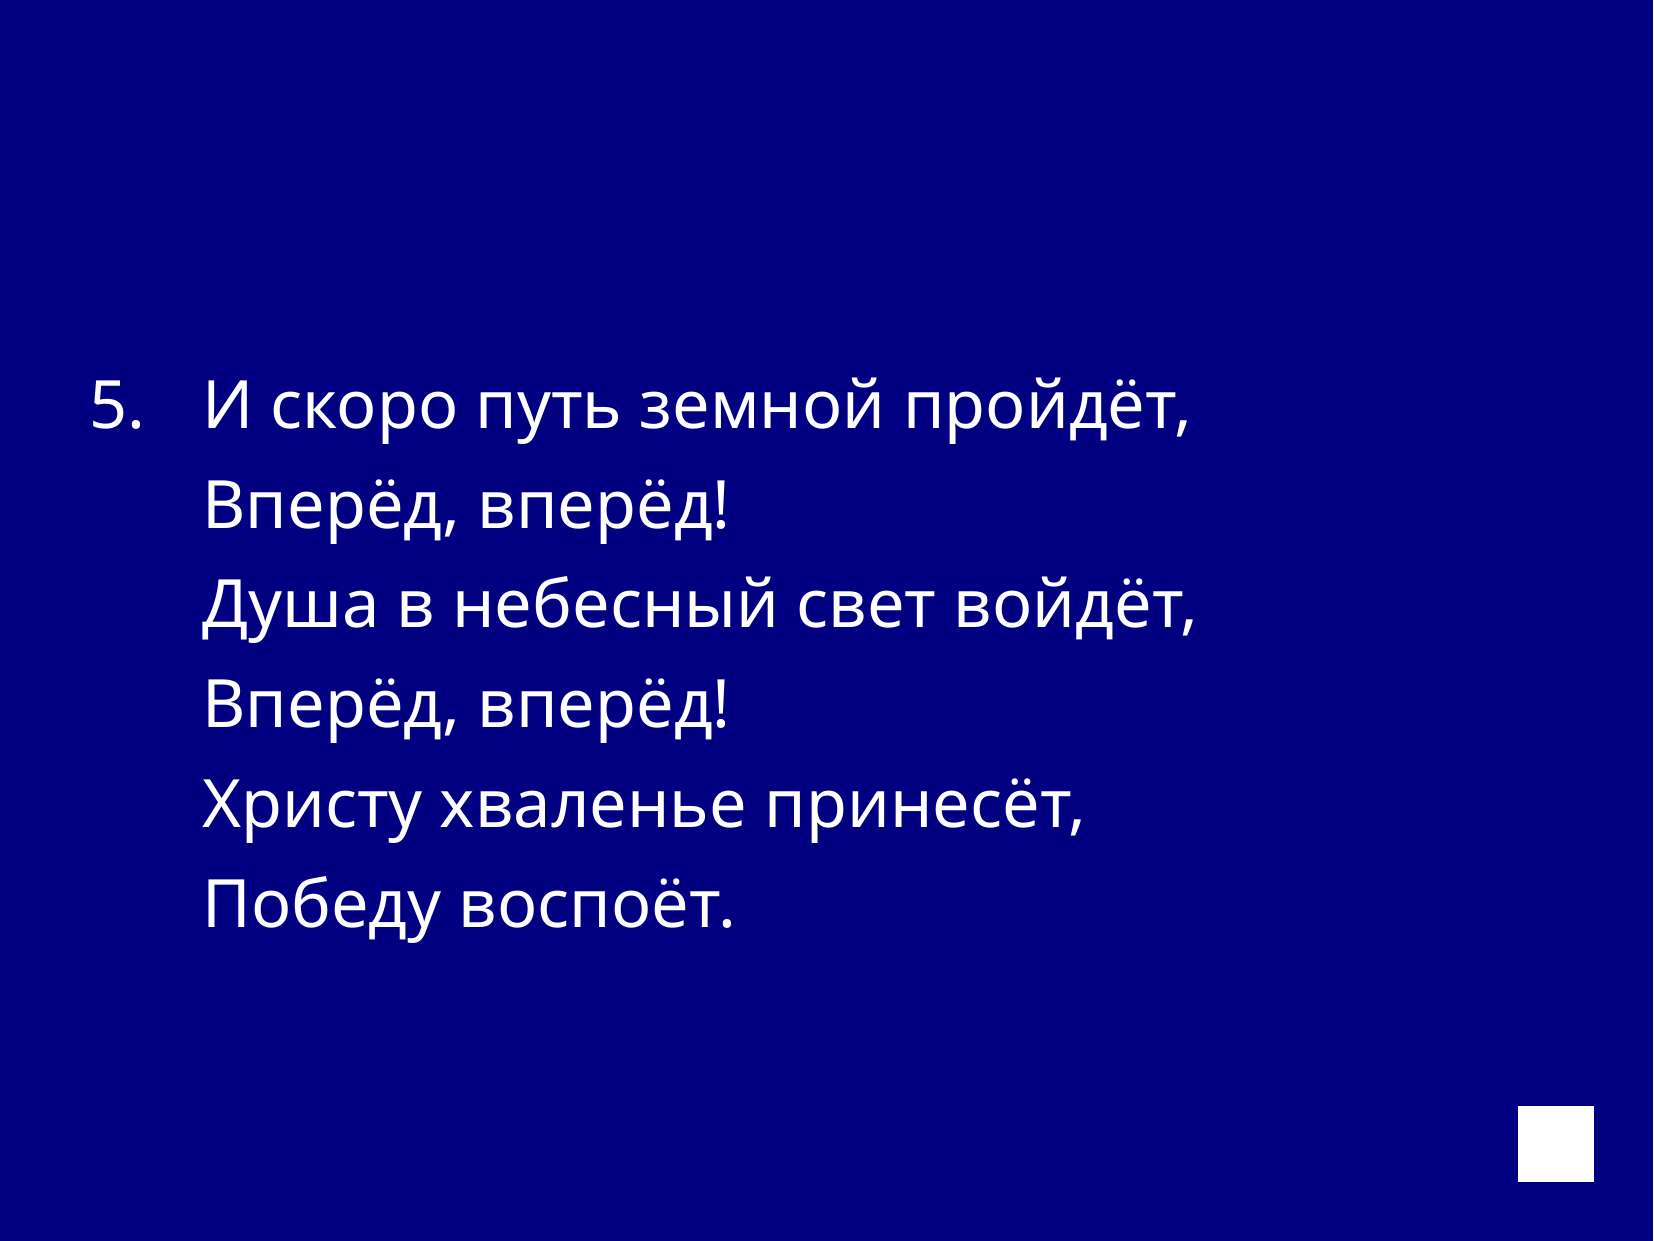

5.	И скоро путь земной пройдёт,
	Вперёд, вперёд!
	Душа в небесный свет войдёт,
	Вперёд, вперёд!
	Христу хваленье принесёт,
	Победу воспоёт.